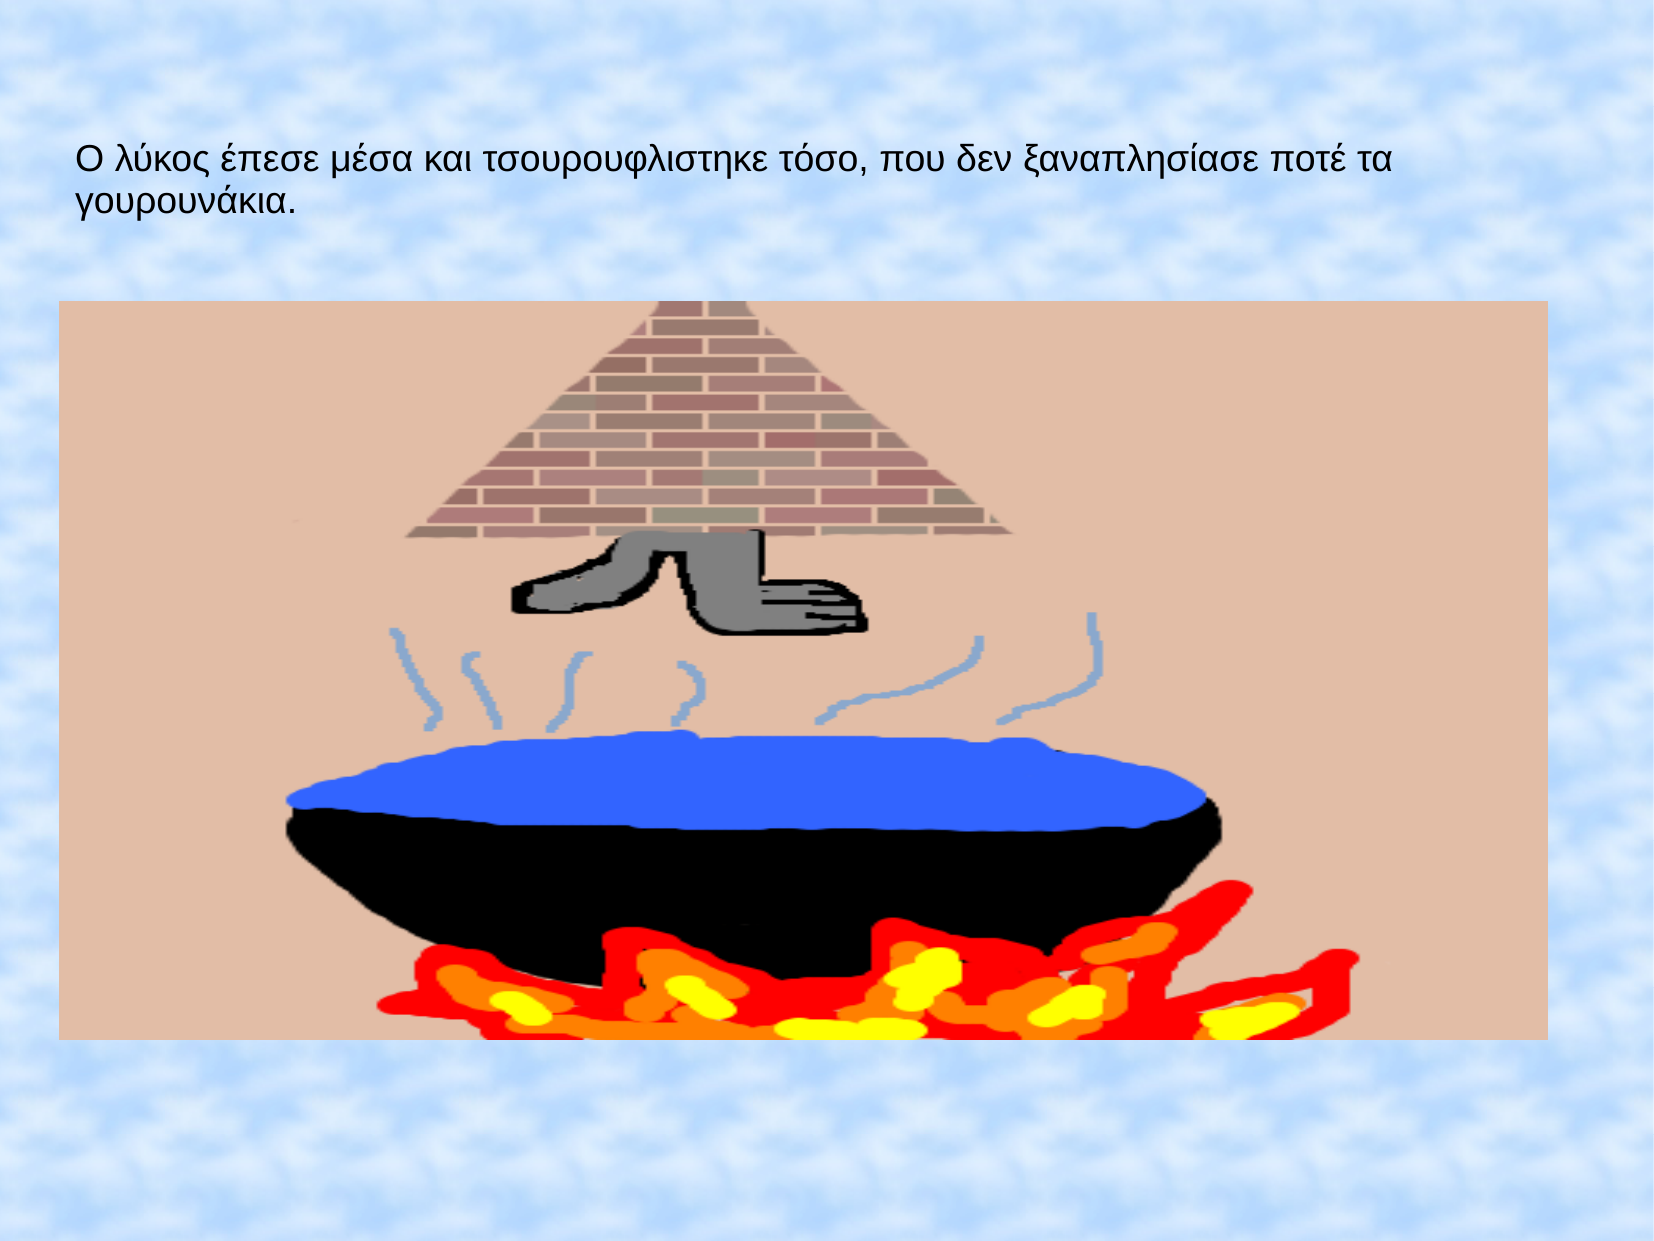

Ο λύκος έπεσε μέσα και τσουρουφλιστηκε τόσο, που δεν ξαναπλησίασε ποτέ τα γουρουνάκια.
#